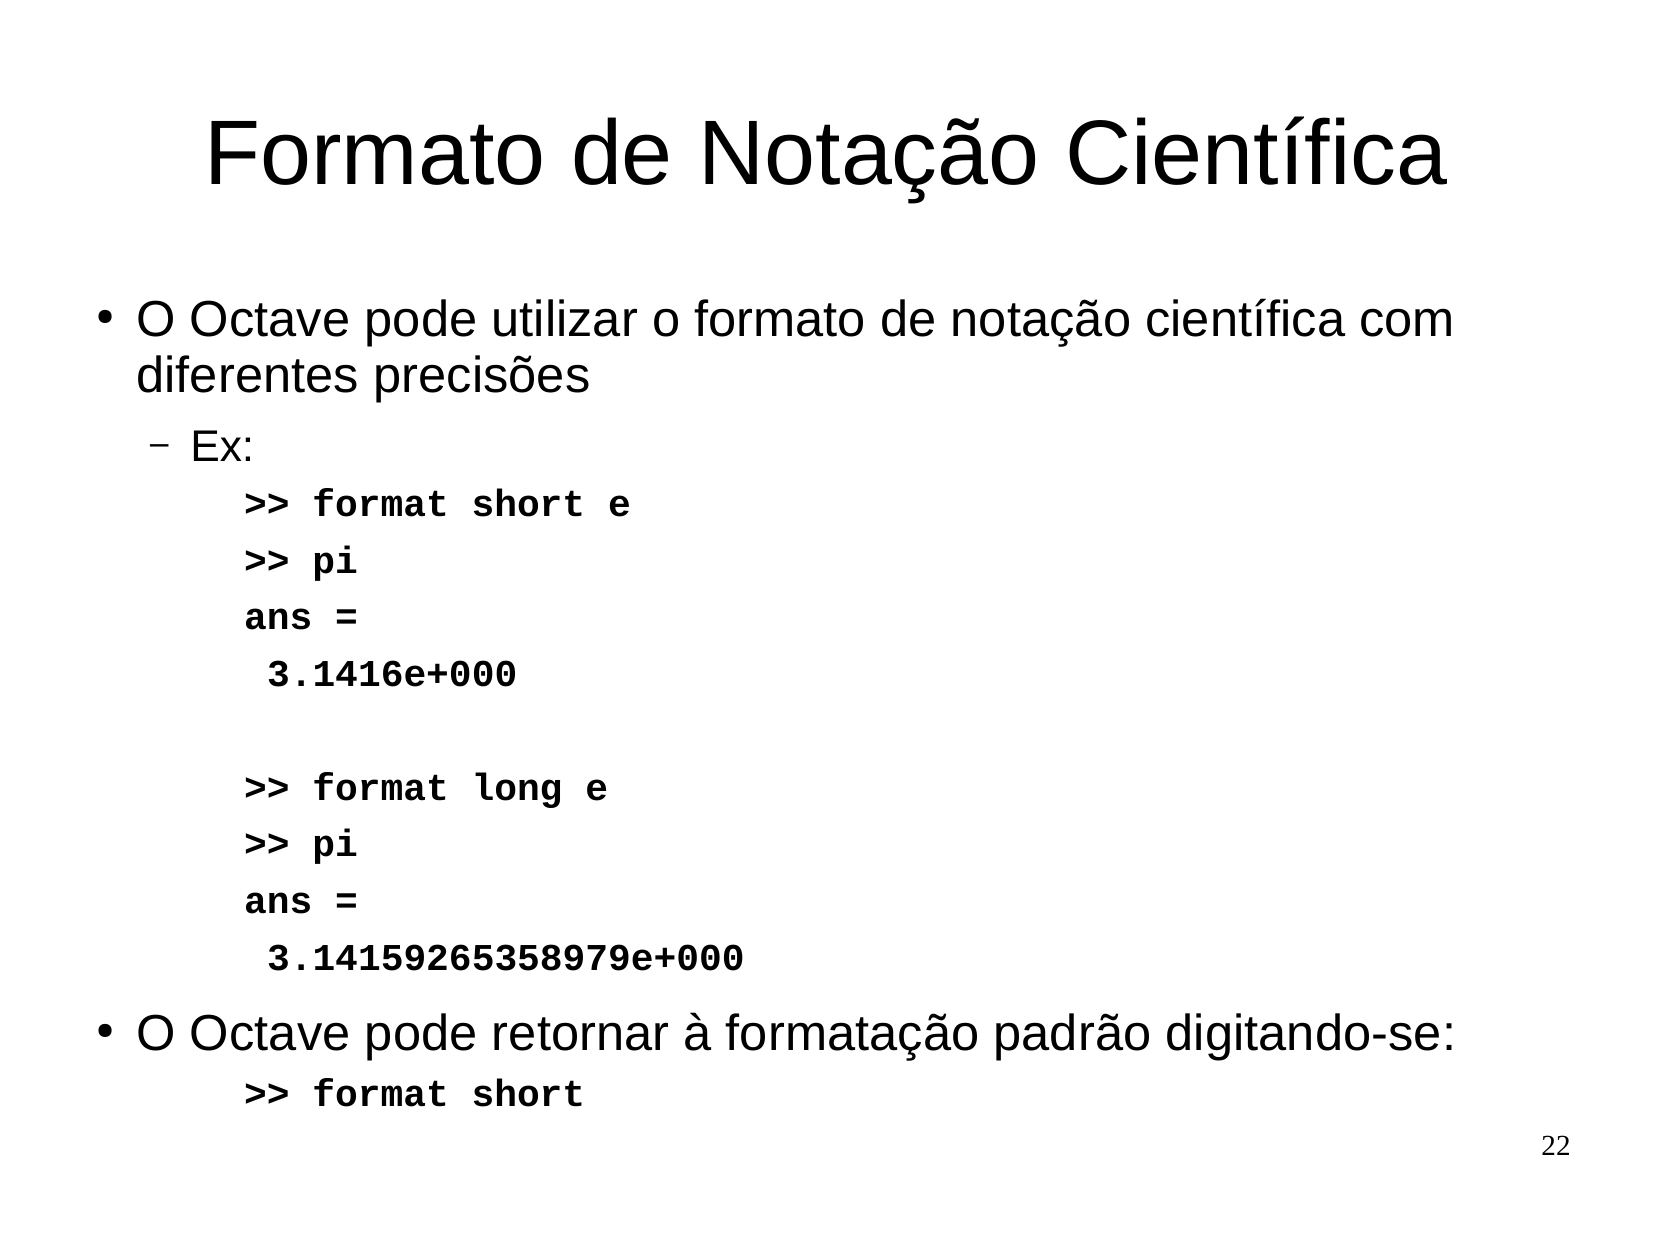

# Formato de Notação Científica
O Octave pode utilizar o formato de notação científica com diferentes precisões
Ex:
>> format short e
>> pi
ans =
 3.1416e+000
>> format long e
>> pi
ans =
 3.14159265358979e+000
O Octave pode retornar à formatação padrão digitando-se:
>> format short
22